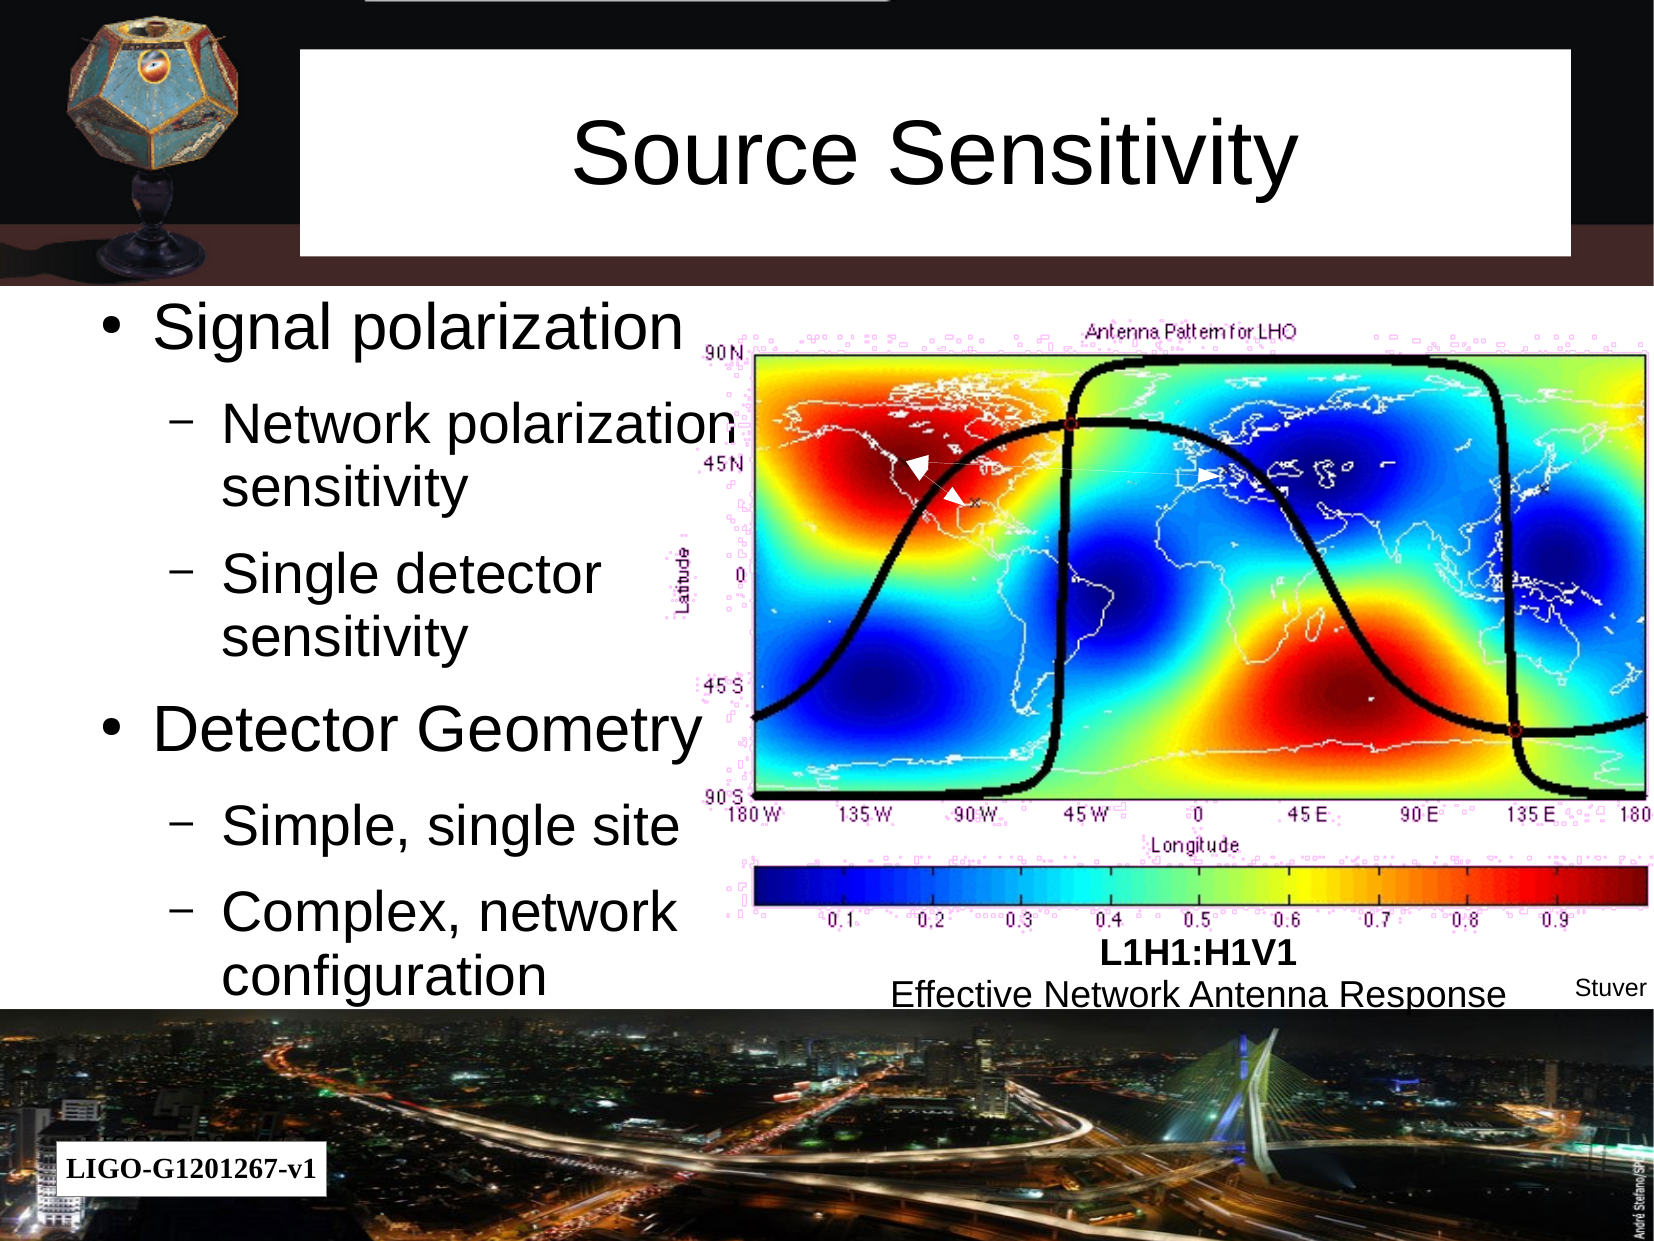

# Source Sensitivity
L1H1:H1V1
Effective Network Antenna Response
Signal polarization
Network polarization sensitivity
Single detector sensitivity
Detector Geometry
Simple, single site
Complex, network configuration
Stuver